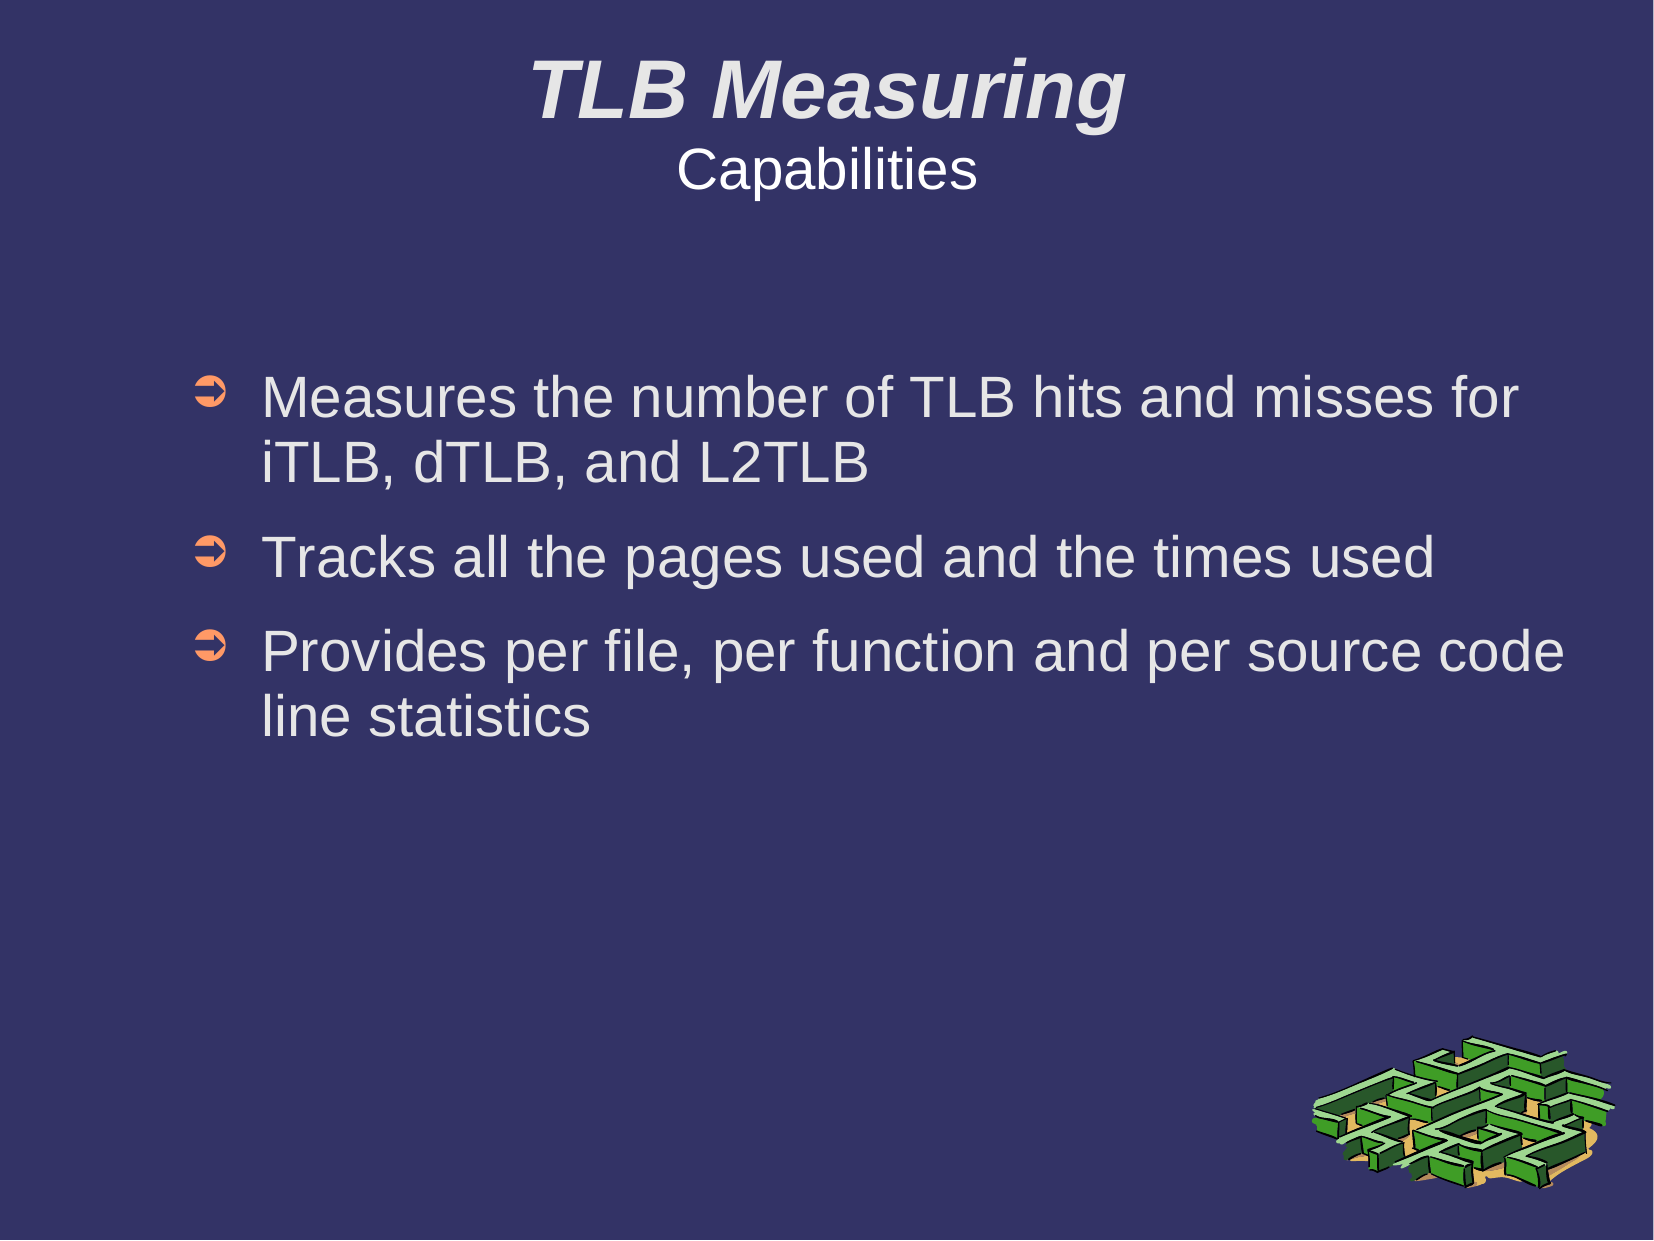

# TLB Measuring Capabilities
Measures the number of TLB hits and misses for iTLB, dTLB, and L2TLB
Tracks all the pages used and the times used
Provides per file, per function and per source code line statistics